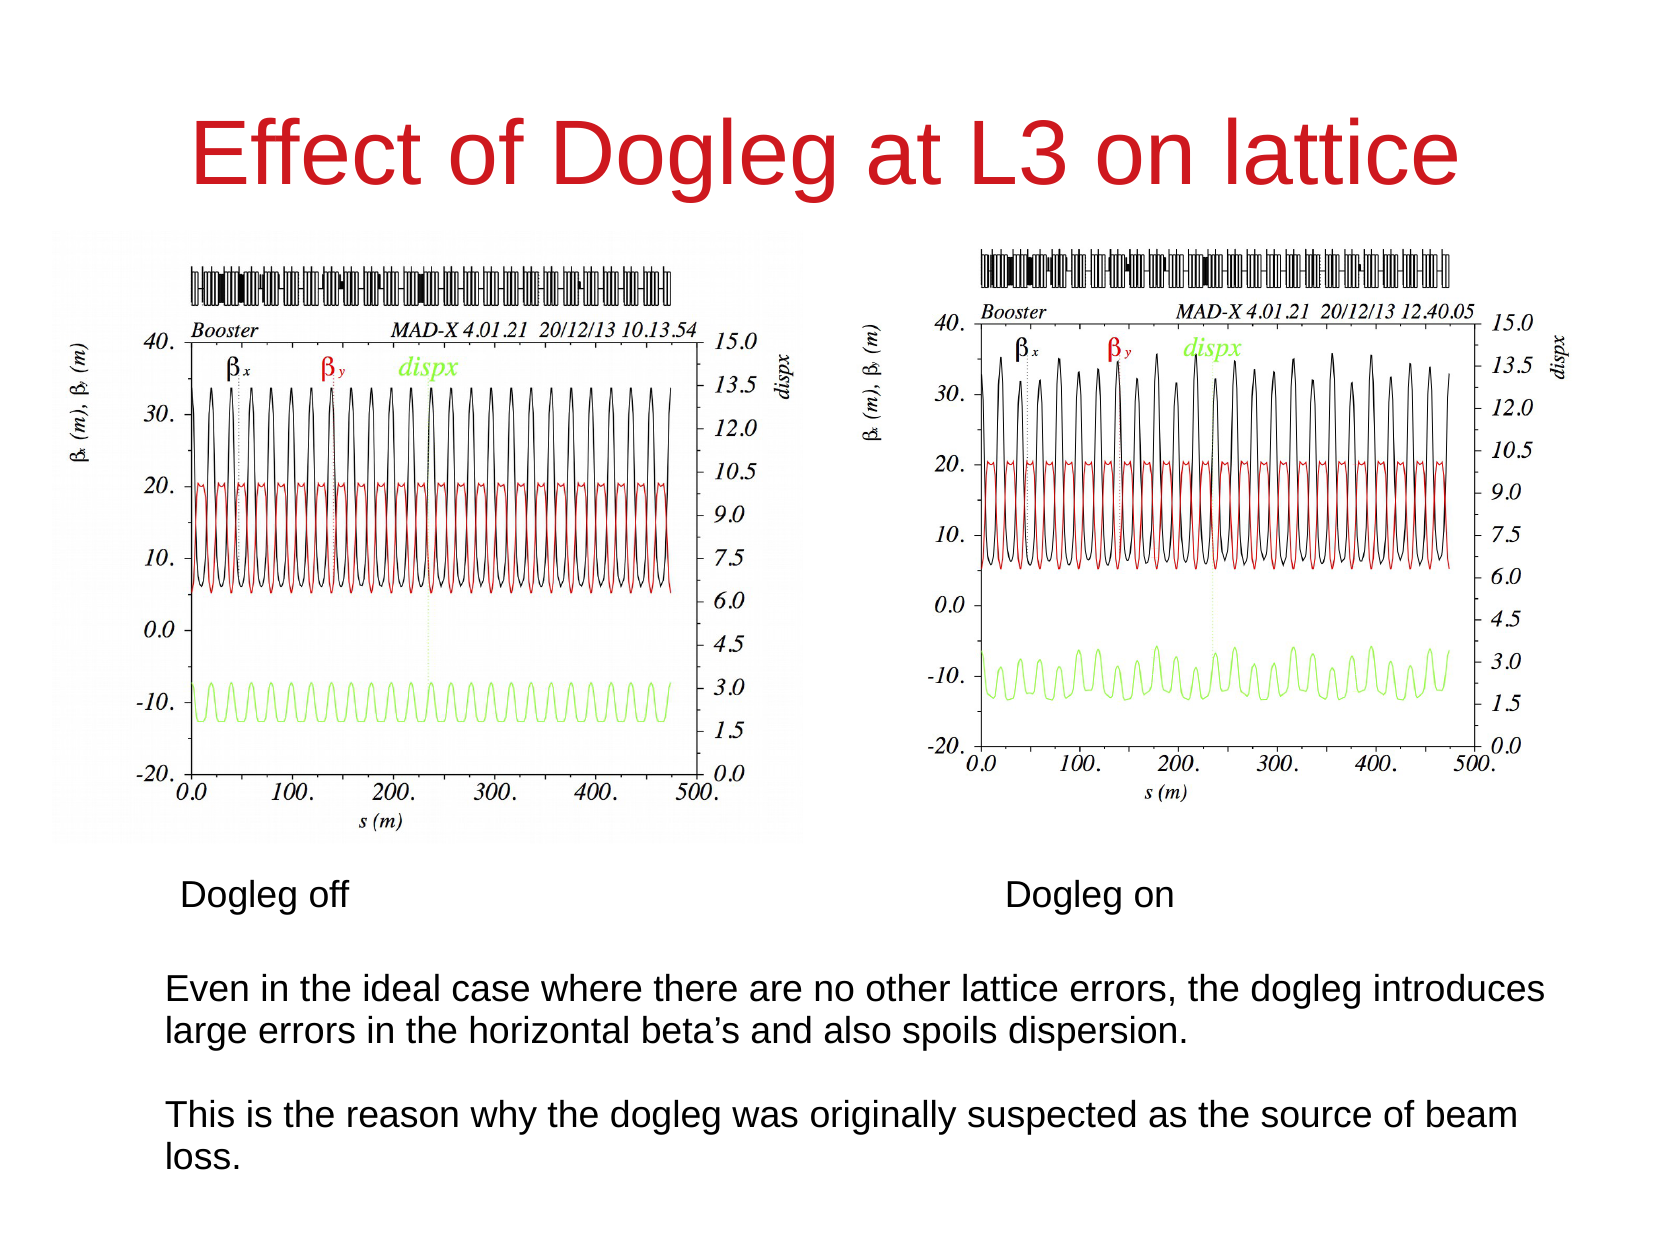

# Effect of Dogleg at L3 on lattice
Dogleg off
Dogleg on
Even in the ideal case where there are no other lattice errors, the dogleg introduces large errors in the horizontal beta’s and also spoils dispersion.
This is the reason why the dogleg was originally suspected as the source of beam loss.